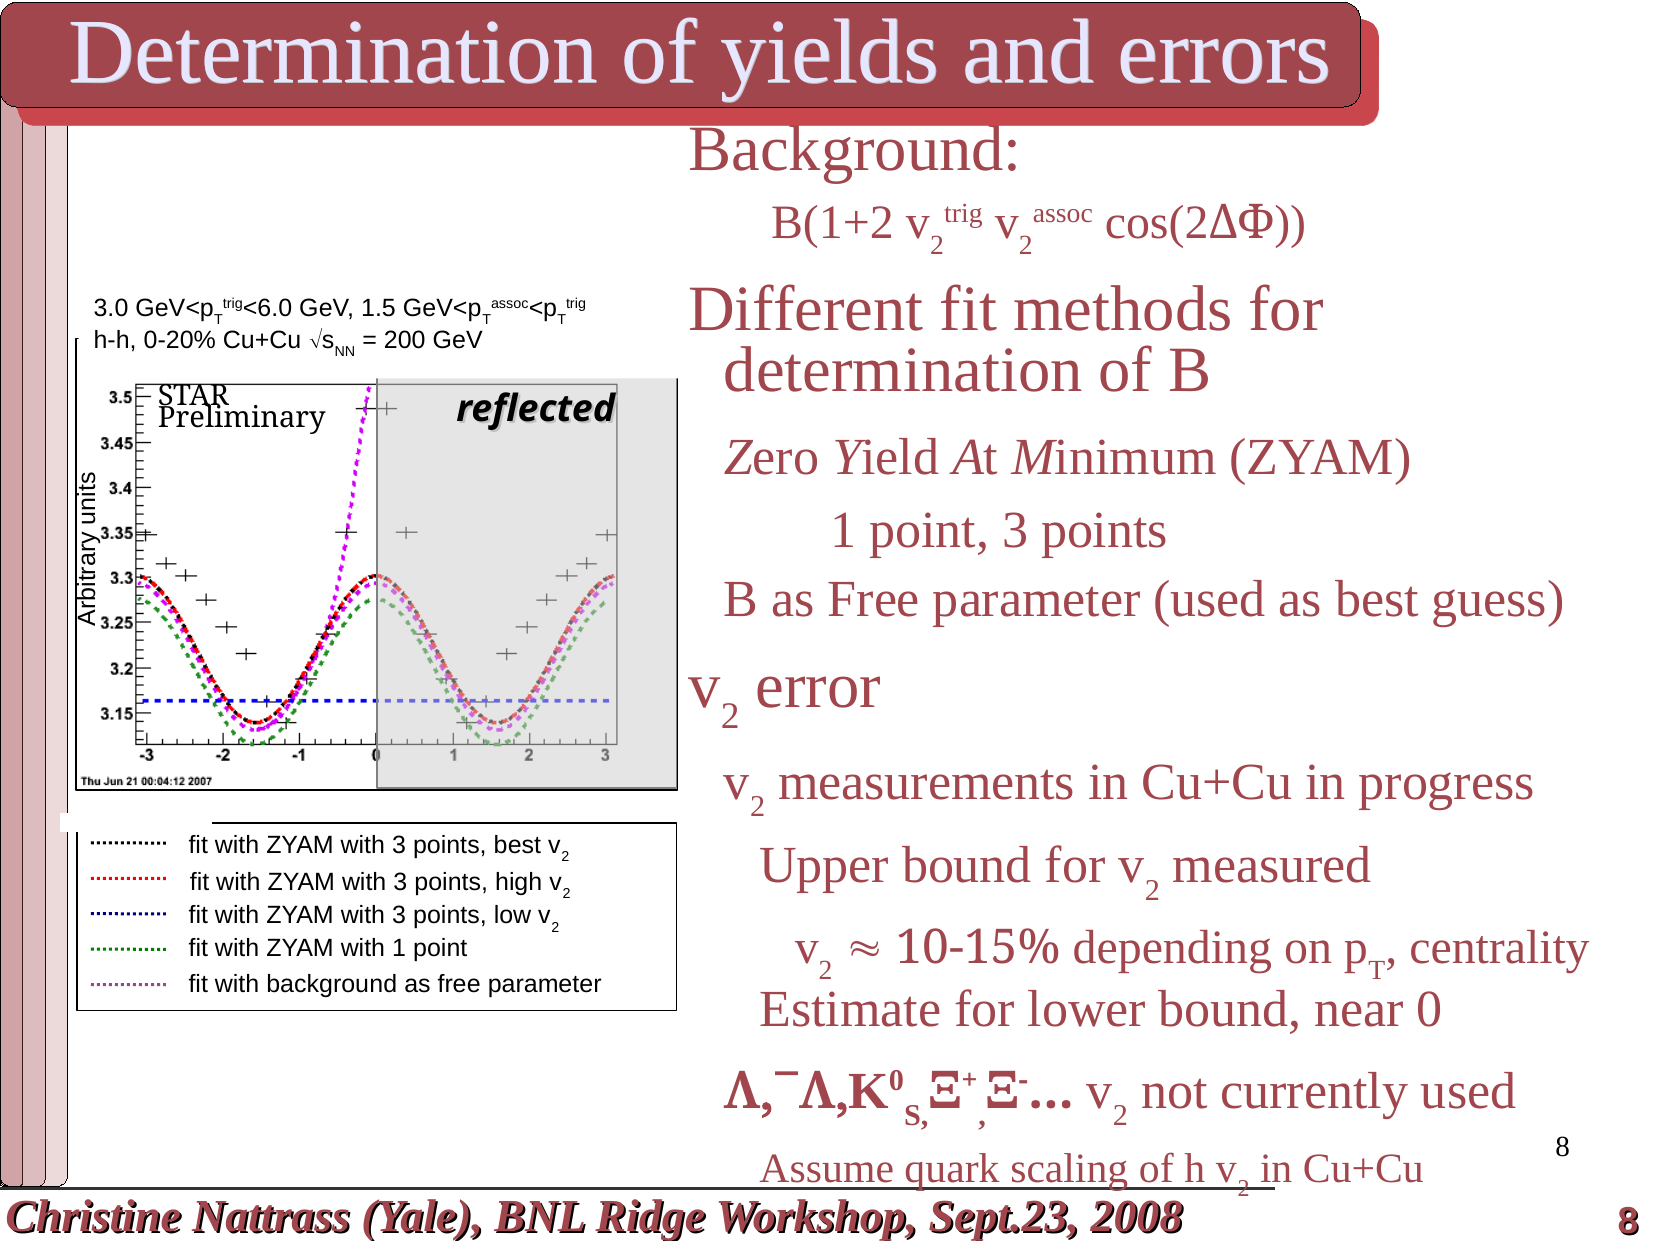

# Determination of yields and errors
Background:
	B(1+2 v2trig v2assoc cos(2ΔΦ))‏
Different fit methods for determination of B
Zero Yield At Minimum (ZYAM)‏
1 point, 3 points
B as Free parameter (used as best guess)‏
v2 error
v2 measurements in Cu+Cu in progress
Upper bound for v2 measured
v2  10-15% depending on pT, centrality
Estimate for lower bound, near 0
ΛΛK0S,Ξ+,Ξ-... v2 not currently used
Assume quark scaling of h v2 in Cu+Cu
3.0 GeV<pTtrig<6.0 GeV, 1.5 GeV<pTassoc<pTtrig
h-h, 0-20% Cu+Cu sNN = 200 GeV
reflected
STAR
Preliminary
Arbitrary units
fit with ZYAM with 3 points, best v2
fit with ZYAM with 3 points, high v2
fit with ZYAM with 3 points, low v2
fit with ZYAM with 1 point
fit with background as free parameter
8